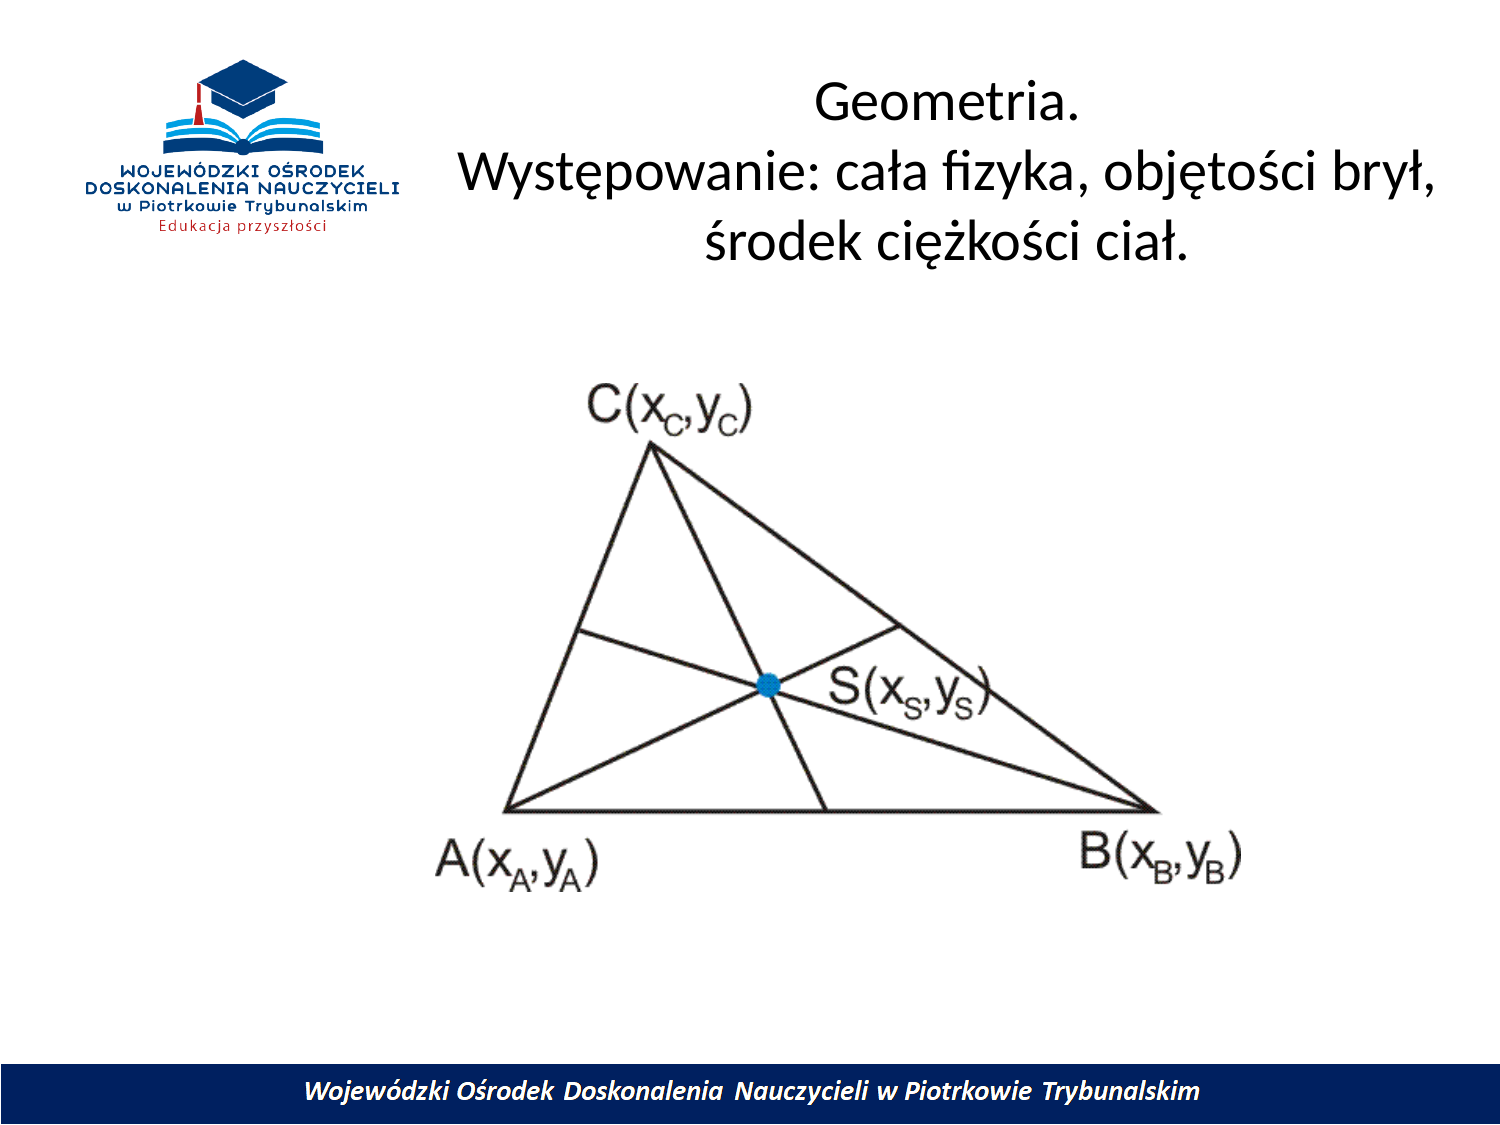

# Geometria. Występowanie: cała fizyka, objętości brył, środek ciężkości ciał.